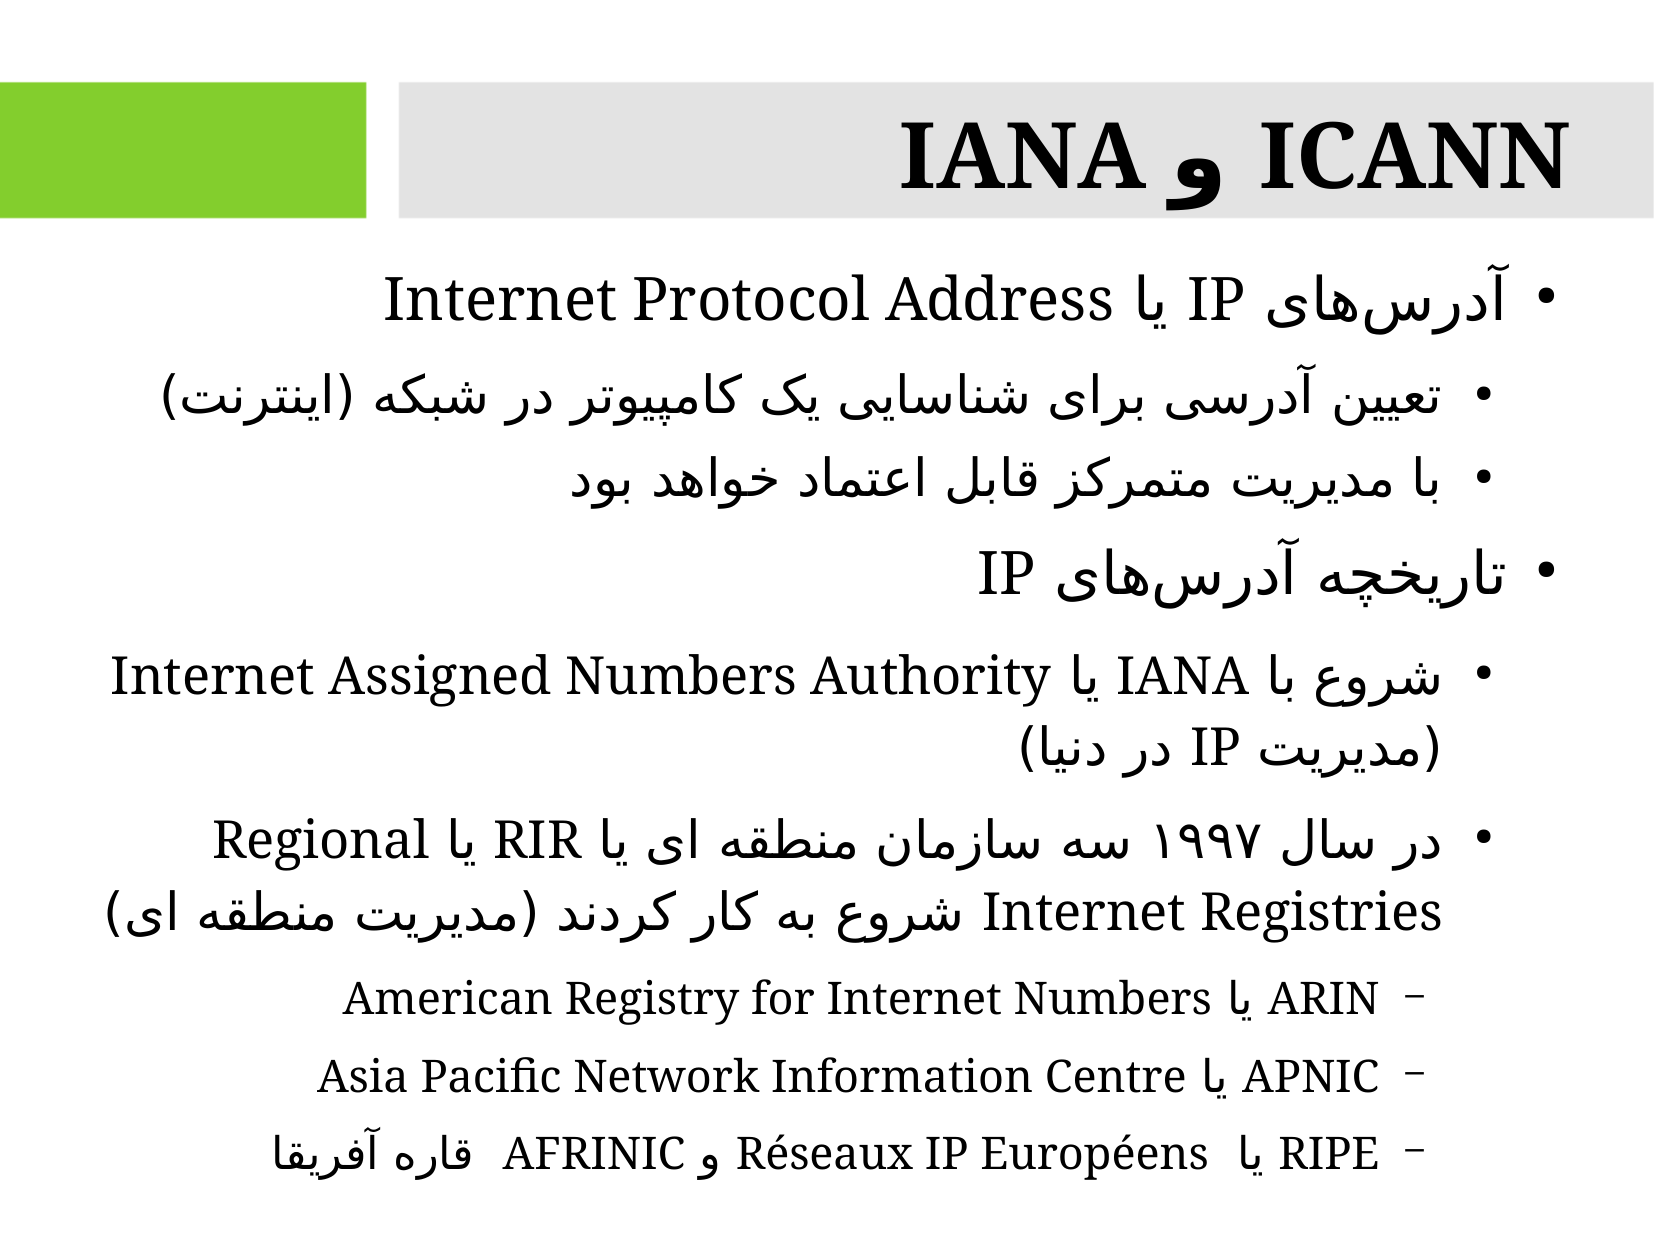

# IANA و ICANN
آدرس‌های IP یا Internet Protocol Address
تعیین آدرسی برای شناسایی یک کامپیوتر در شبکه (اینترنت)
با مدیریت متمرکز قابل اعتماد خواهد بود
تاریخچه آدرس‌های IP
شروع با IANA یا Internet Assigned Numbers Authority (مدیریت IP در دنیا)
در سال ۱۹۹۷ سه سازمان منطقه ای یا RIR یا Regional Internet Registries شروع به کار کردند (مدیریت منطقه ای)
ARIN یا American Registry for Internet Numbers
APNIC یا Asia Pacific Network Information Centre
RIPE یا Réseaux IP Européens و AFRINIC قاره آفریقا